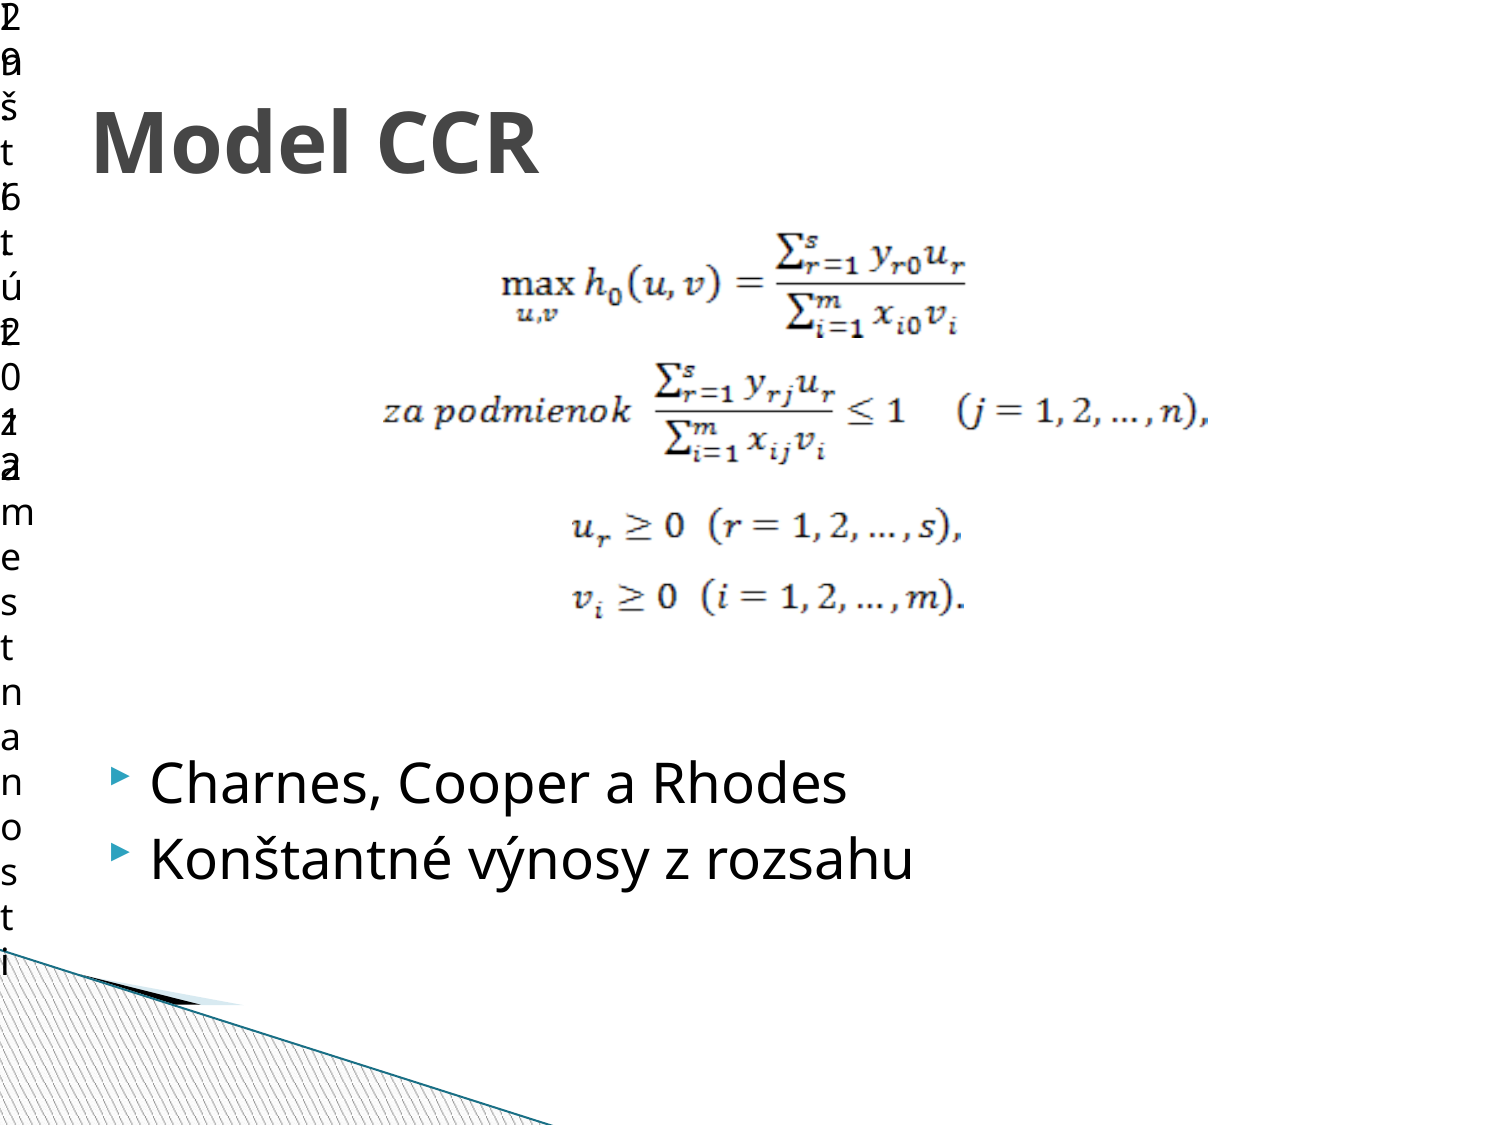

29. 6. 2012
Inštitút zamestnanosti
Model CCR
# Charnes, Cooper a Rhodes
Konštantné výnosy z rozsahu